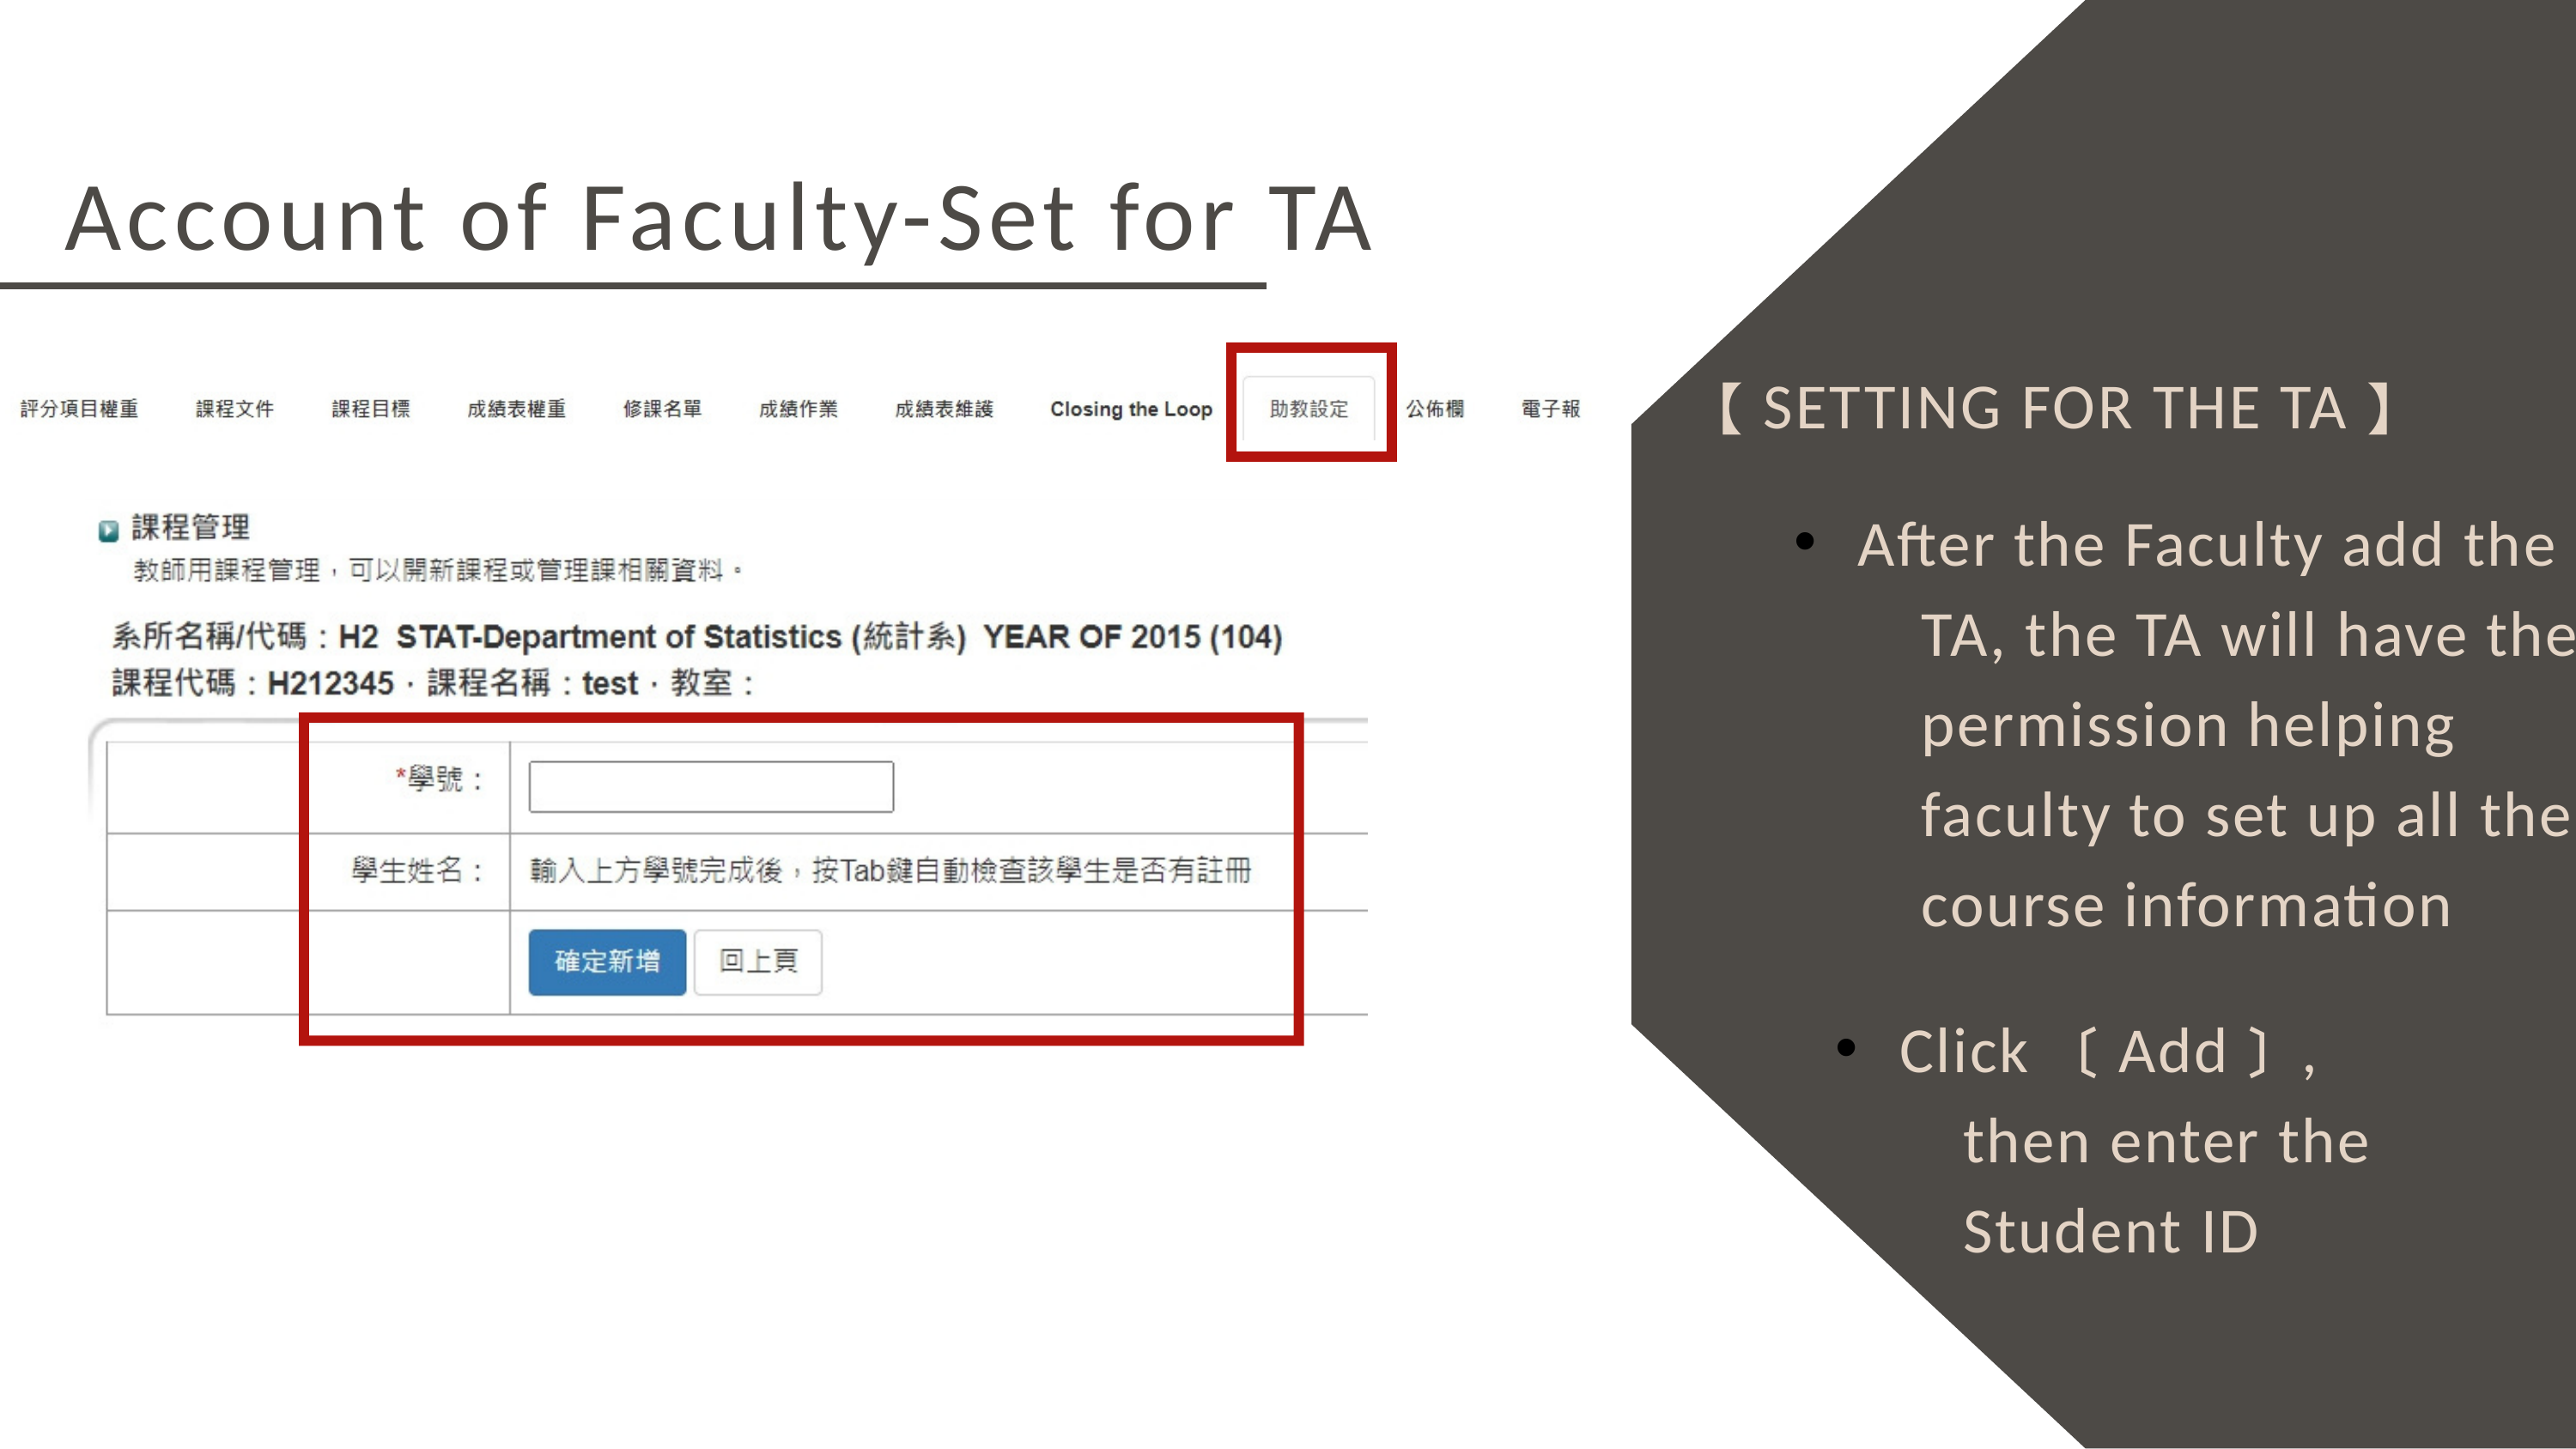

Account of Faculty-Set for TA
【SETTING FOR THE TA】
After the Faculty add the TA, the TA will have the permission helping faculty to set up all the course information
Click 〔Add〕, then enter the Student ID